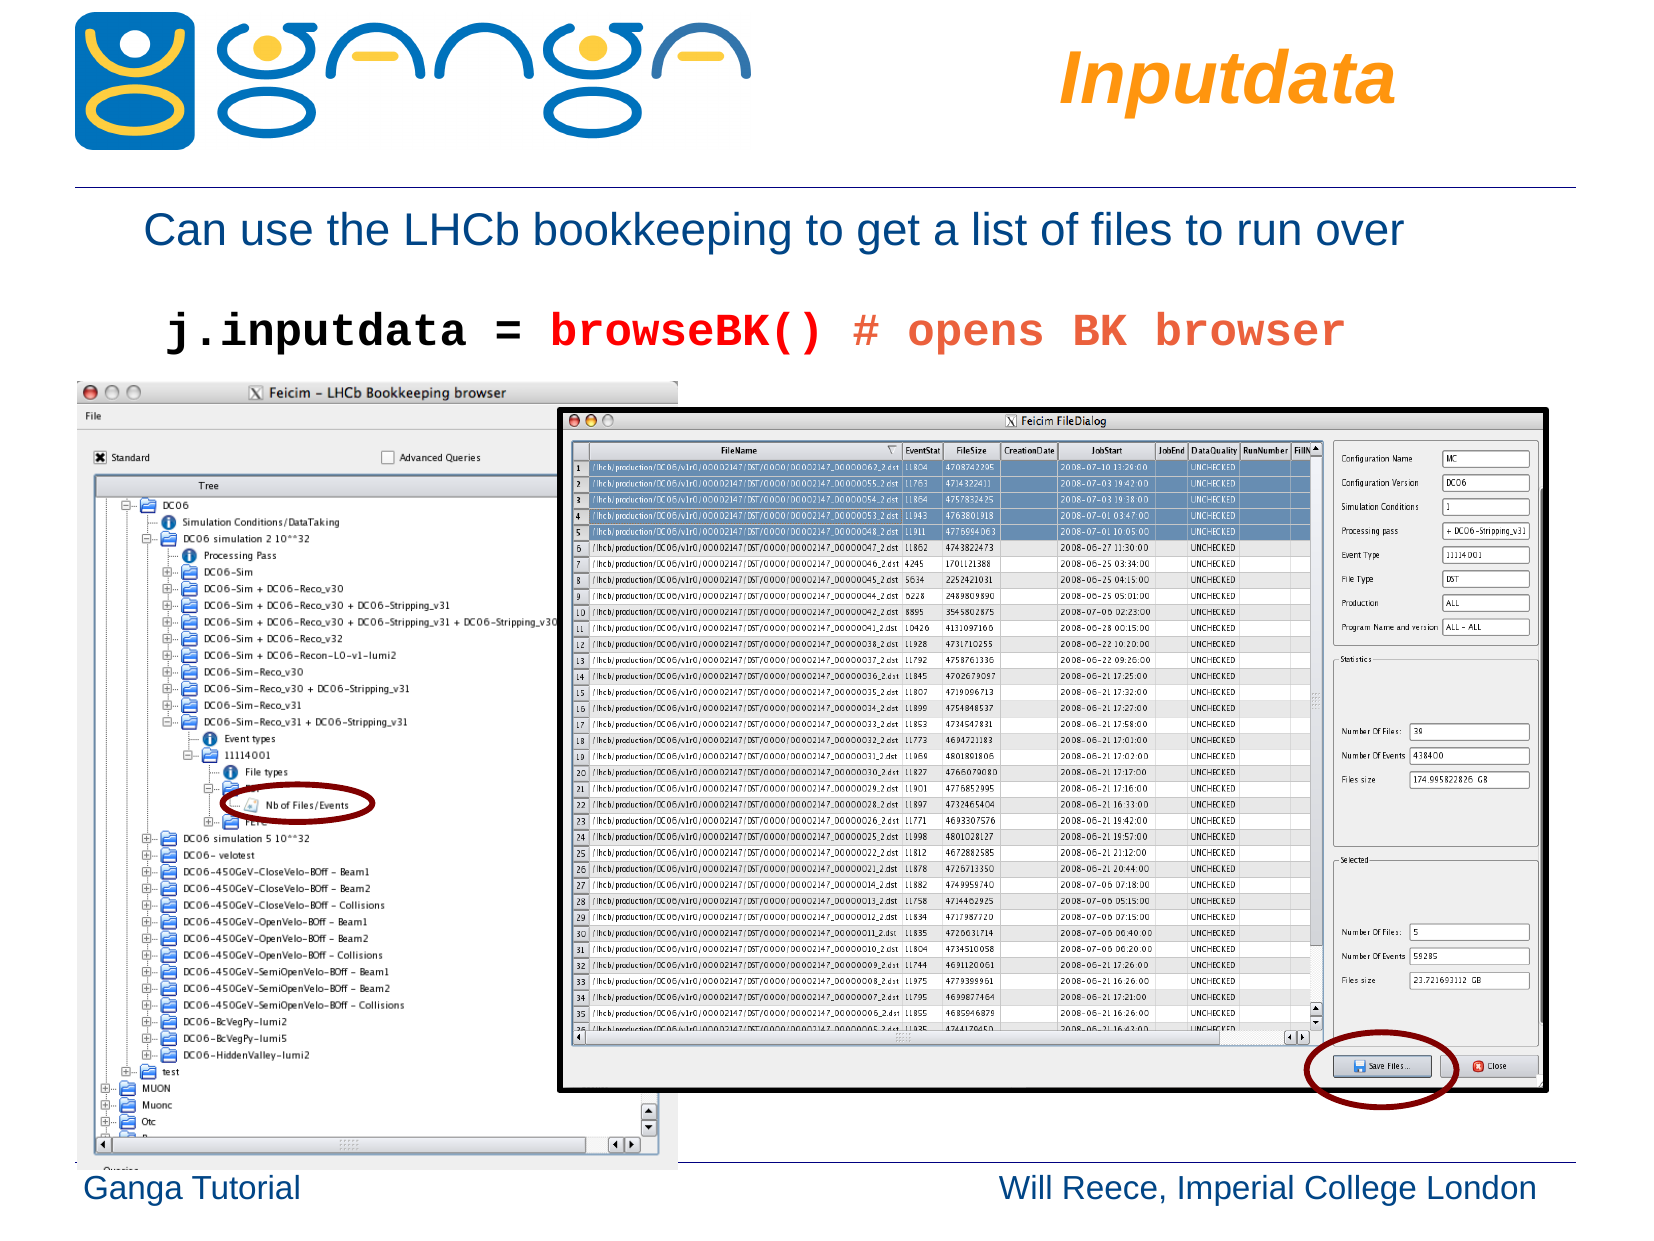

# Inputdata
Can use the LHCb bookkeeping to get a list of files to run over
j.inputdata = browseBK() # opens BK browser
Ganga Tutorial
Will Reece, Imperial College London